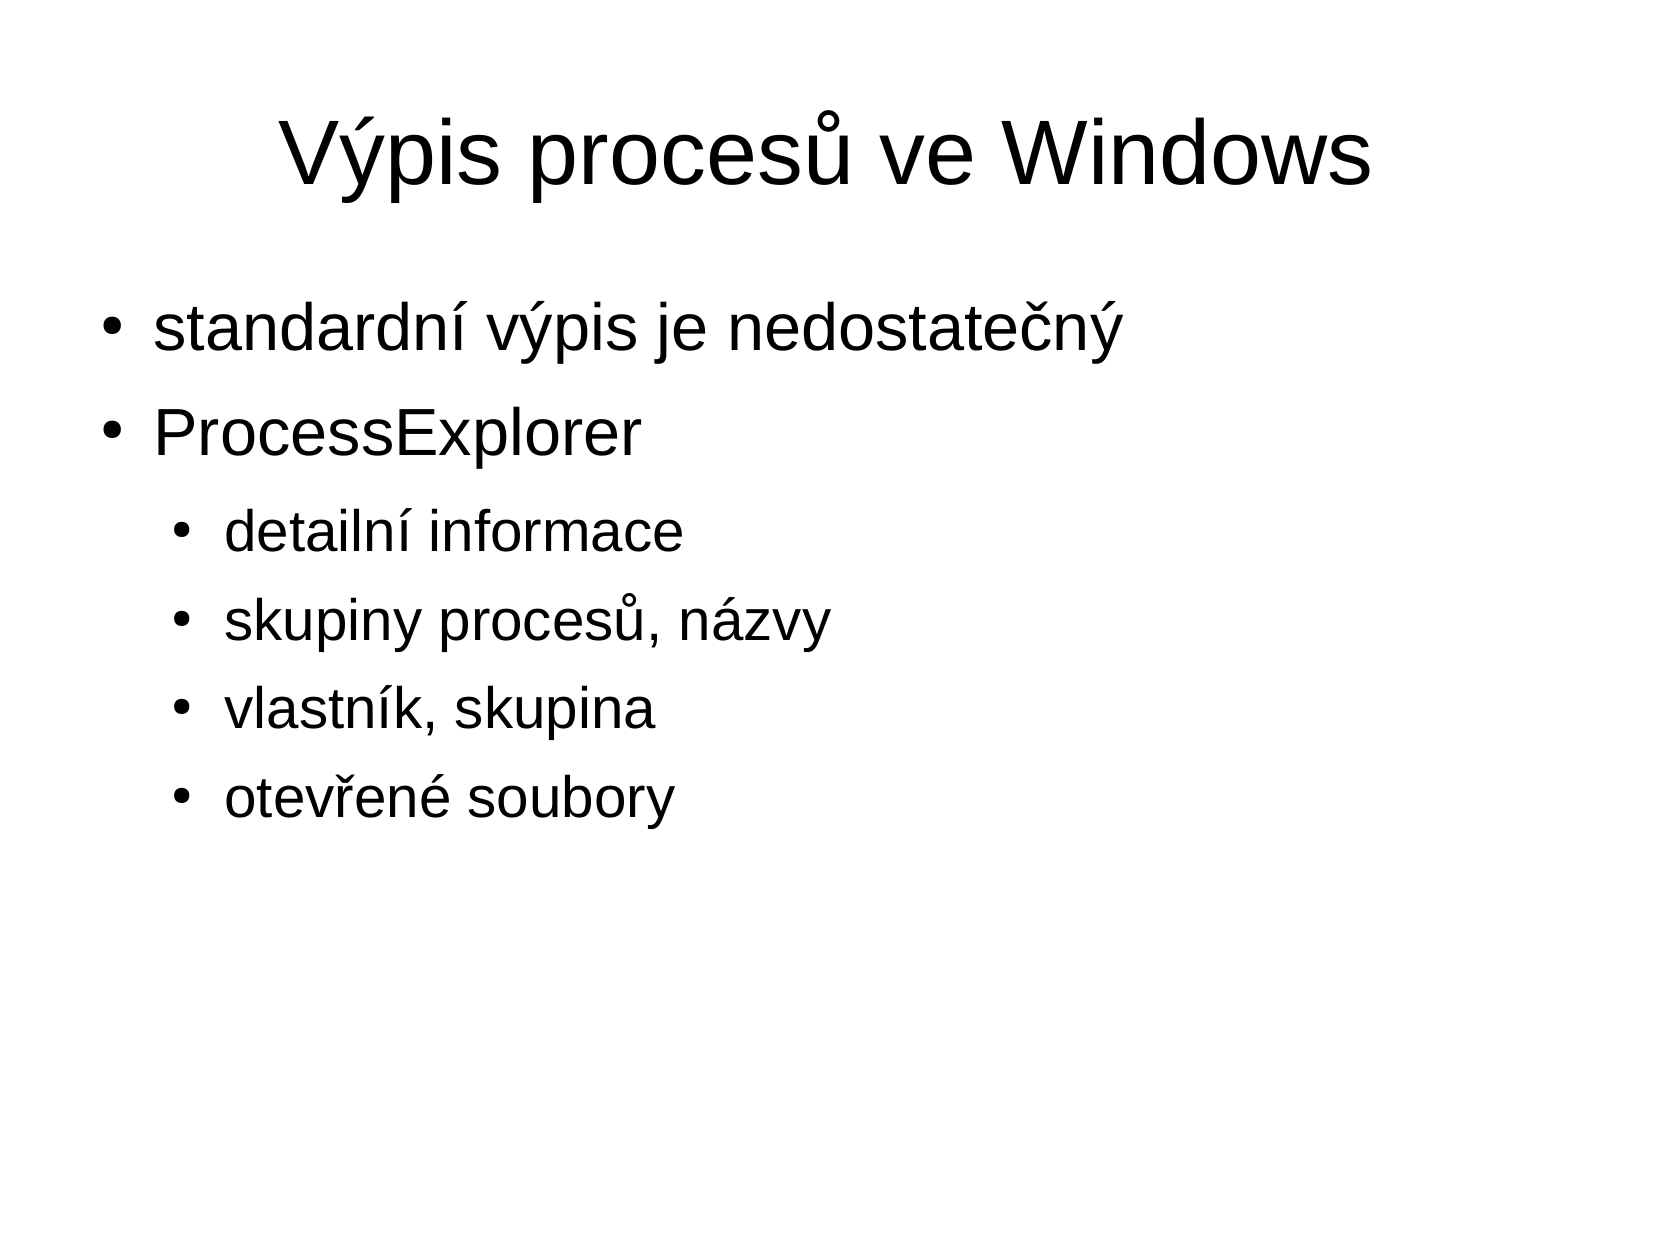

# Výpis procesů ve Windows
standardní výpis je nedostatečný
ProcessExplorer
detailní informace
skupiny procesů, názvy
vlastník, skupina
otevřené soubory